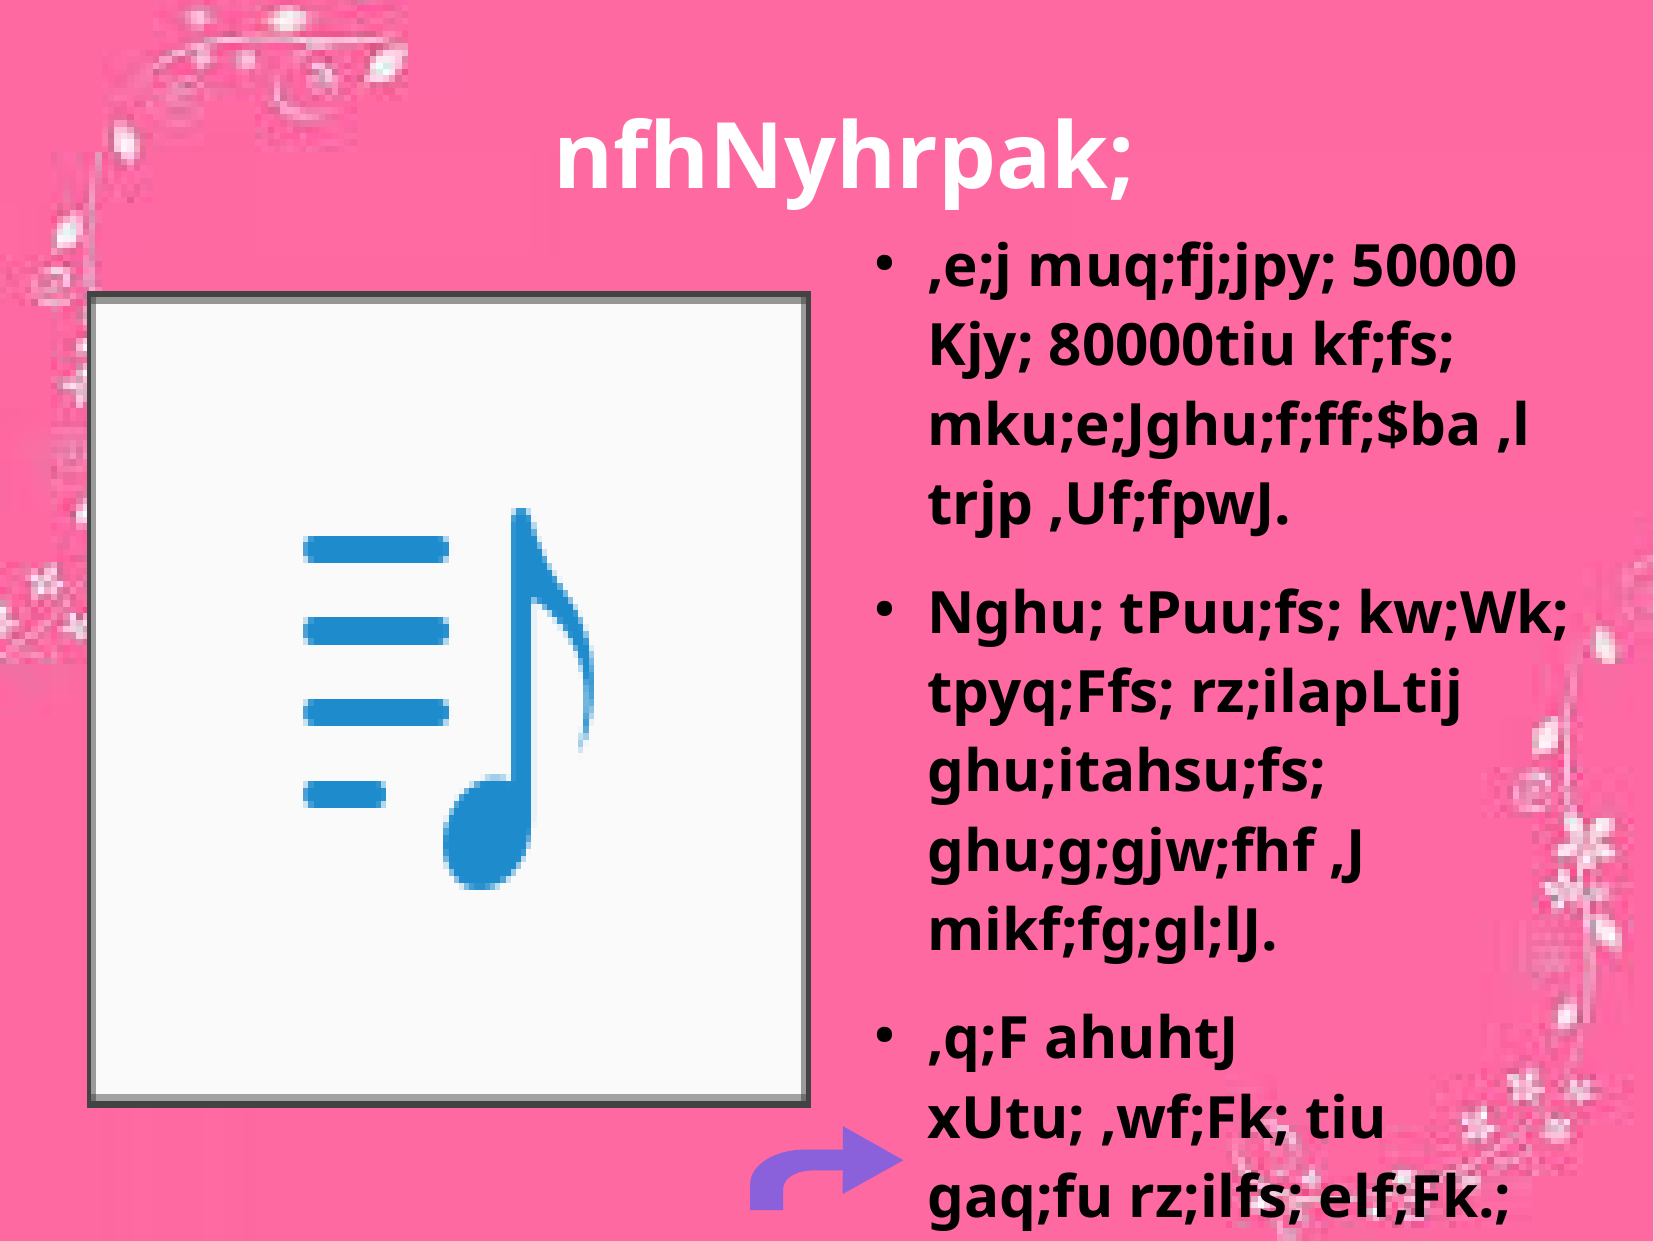

#
nfhNyhrpak;
,e;j muq;fj;jpy; 50000 Kjy; 80000tiu kf;fs; mku;e;Jghu;f;ff;$ba ,l trjp ,Uf;fpwJ.
Nghu; tPuu;fs; kw;Wk; tpyq;Ffs; rz;ilapLtij ghu;itahsu;fs; ghu;g;gjw;fhf ,J mikf;fg;gl;lJ.
,q;F ahuhtJ xUtu; ,wf;Fk; tiu gaq;fu rz;ilfs; elf;Fk.;